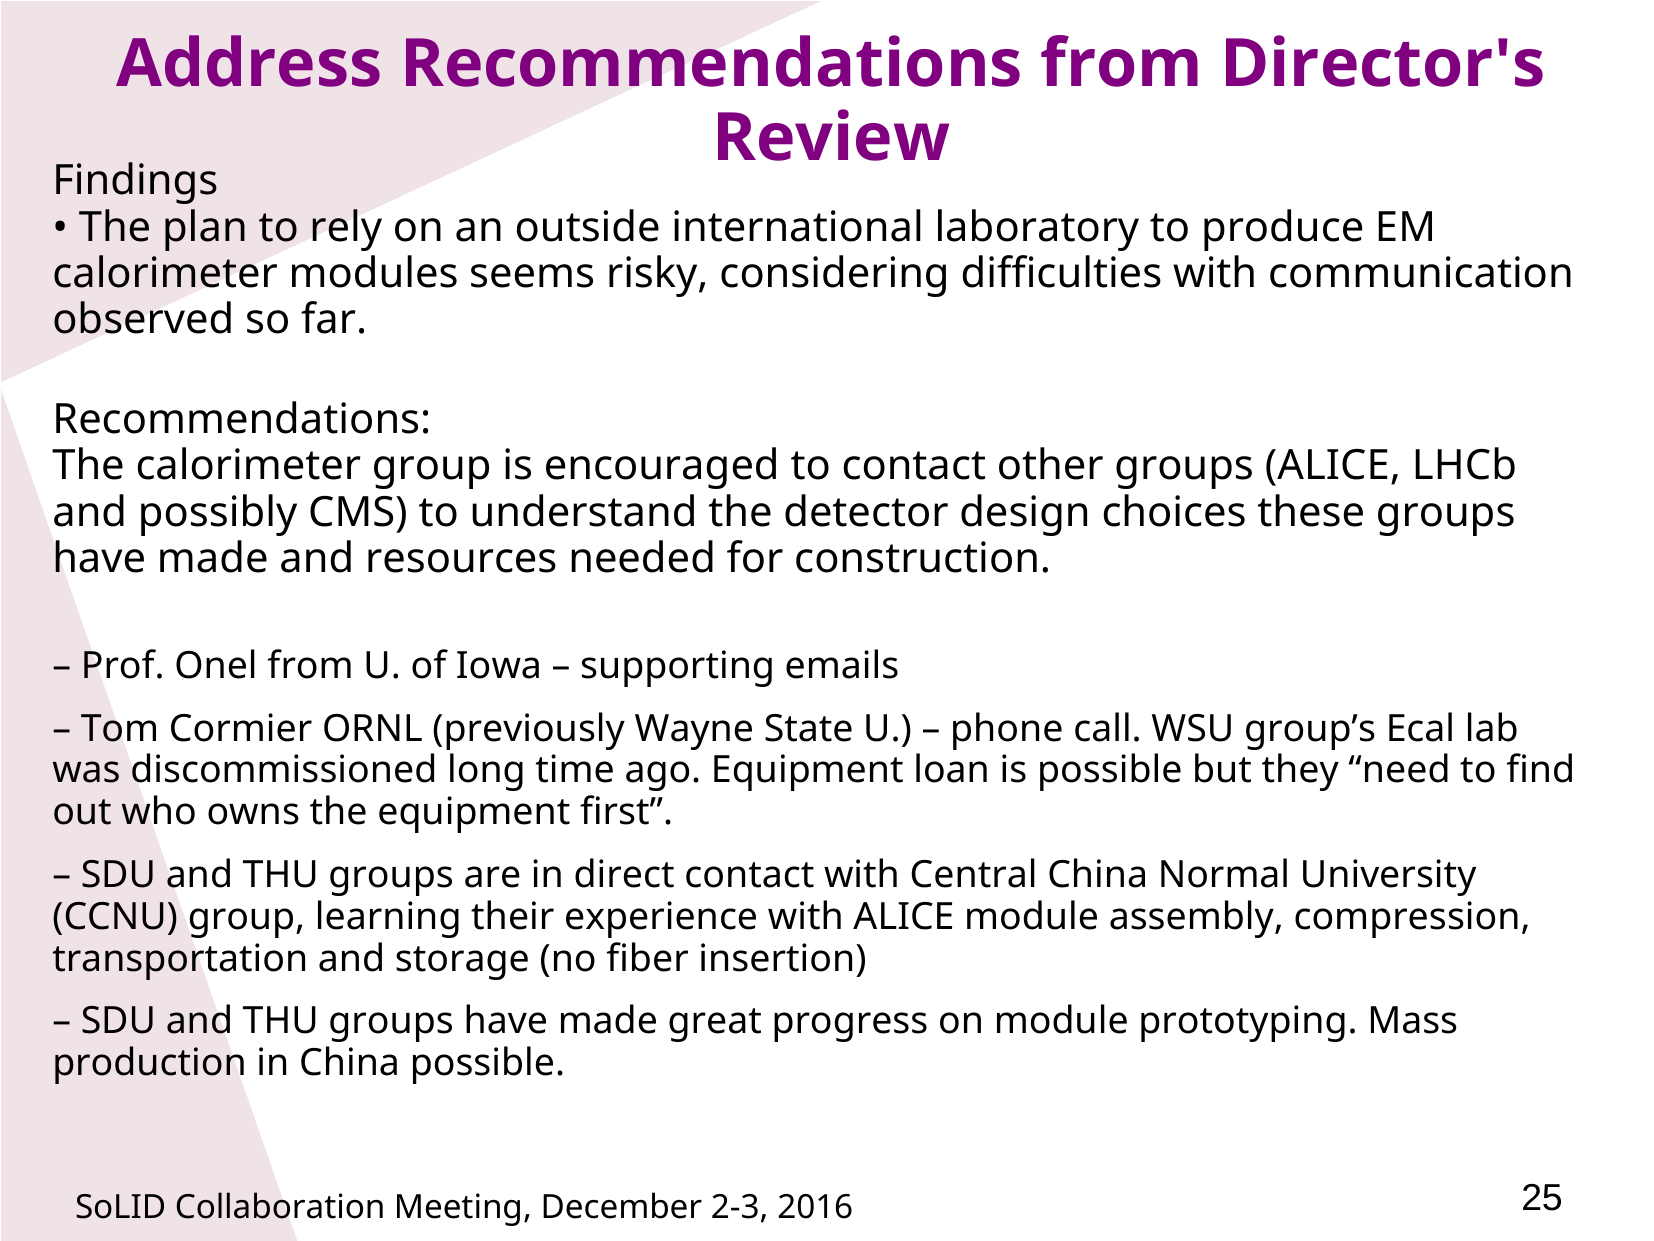

# Address Recommendations from Director's Review
Findings
• The plan to rely on an outside international laboratory to produce EM calorimeter modules seems risky, considering difficulties with communication observed so far.
Recommendations:
The calorimeter group is encouraged to contact other groups (ALICE, LHCb and possibly CMS) to understand the detector design choices these groups have made and resources needed for construction.
– Prof. Onel from U. of Iowa – supporting emails
– Tom Cormier ORNL (previously Wayne State U.) – phone call. WSU group’s Ecal lab was discommissioned long time ago. Equipment loan is possible but they “need to find out who owns the equipment first”.
– SDU and THU groups are in direct contact with Central China Normal University (CCNU) group, learning their experience with ALICE module assembly, compression, transportation and storage (no fiber insertion)
– SDU and THU groups have made great progress on module prototyping. Mass production in China possible.
25